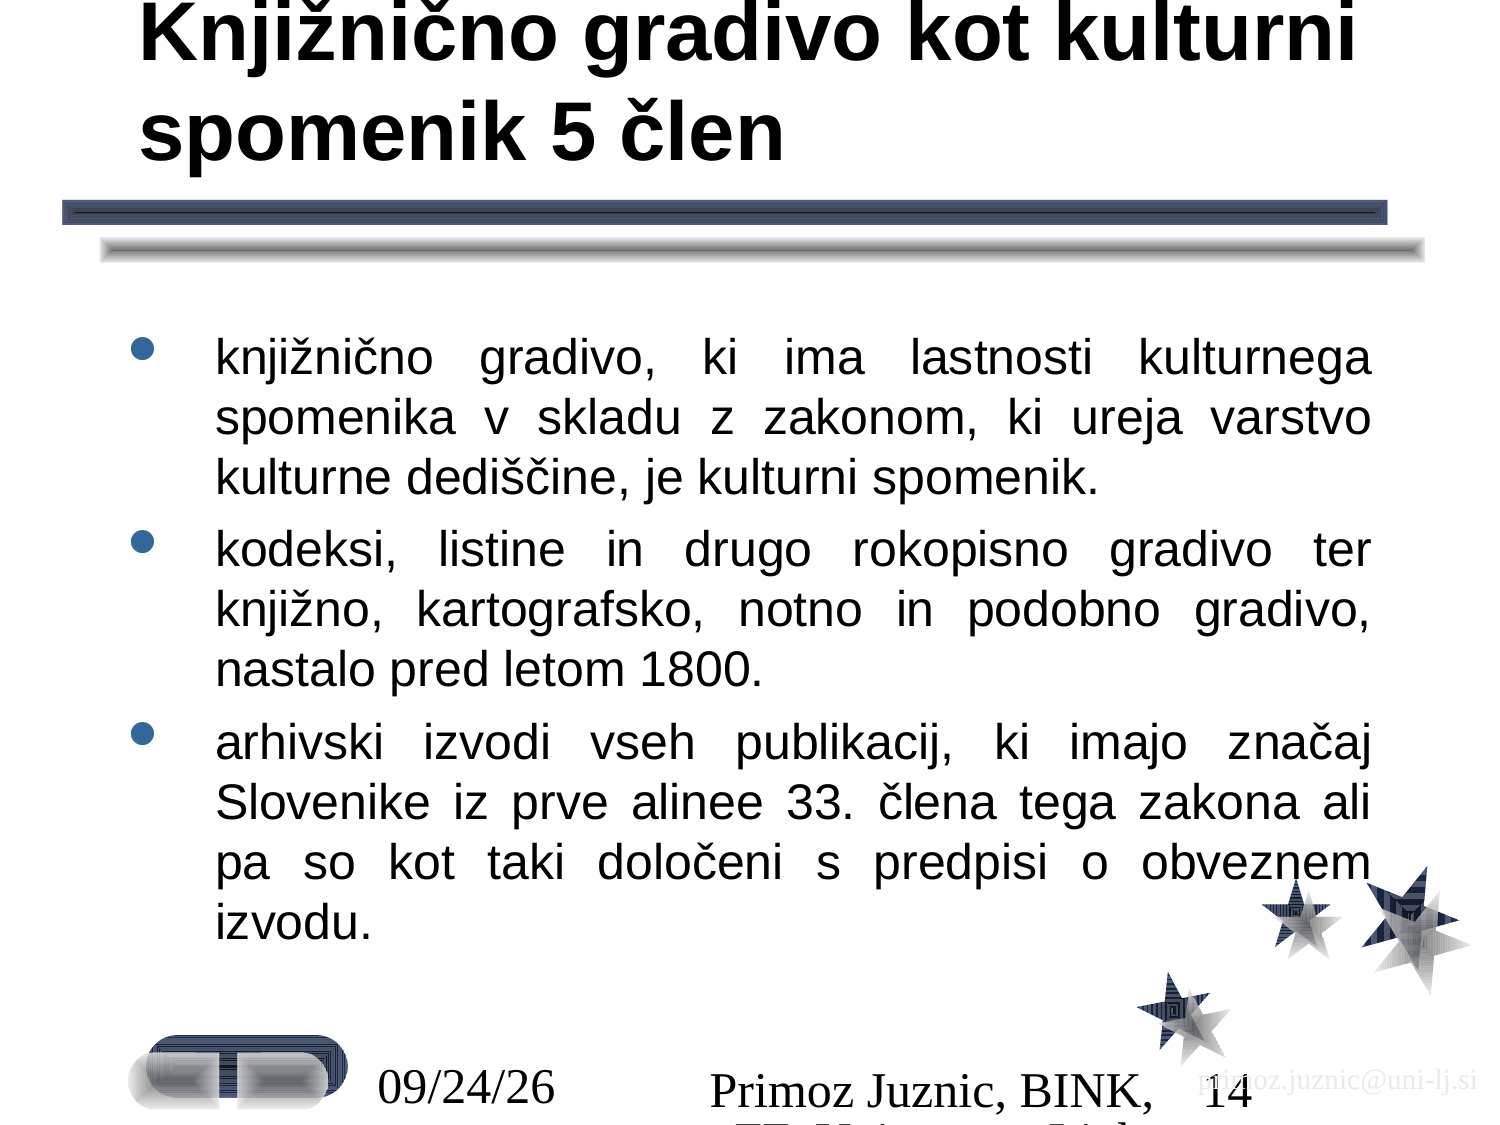

# Knjižnično gradivo kot kulturni spomenik 5 člen
knjižnično gradivo, ki ima lastnosti kulturnega spomenika v skladu z zakonom, ki ureja varstvo kulturne dediščine, je kulturni spomenik.
kodeksi, listine in drugo rokopisno gradivo ter knjižno, kartografsko, notno in podobno gradivo, nastalo pred letom 1800.
arhivski izvodi vseh publikacij, ki imajo značaj Slovenike iz prve alinee 33. člena tega zakona ali pa so kot taki določeni s predpisi o obveznem izvodu.
Primoz Juznic, BINK, FF, Univerza v Ljubljani
14